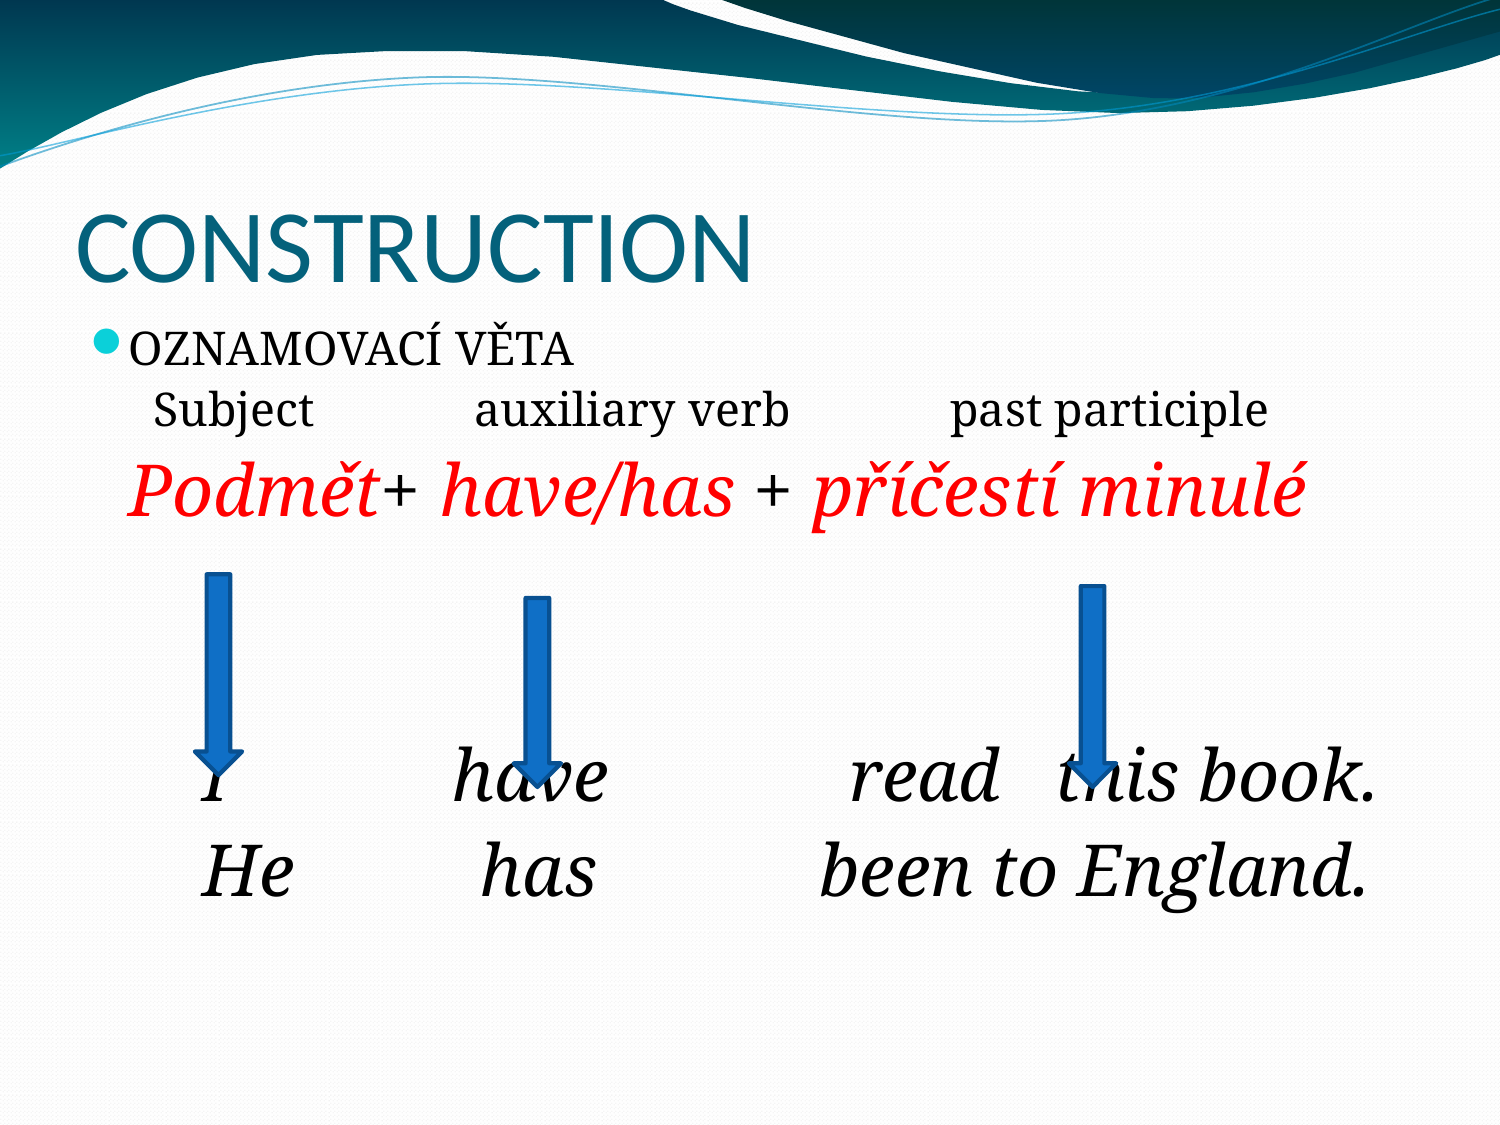

# CONSTRUCTION
OZNAMOVACÍ VĚTA
 Subject auxiliary verb past participle
Podmět+ have/has + příčestí minulé
 I have read this book.
 He has been to England.